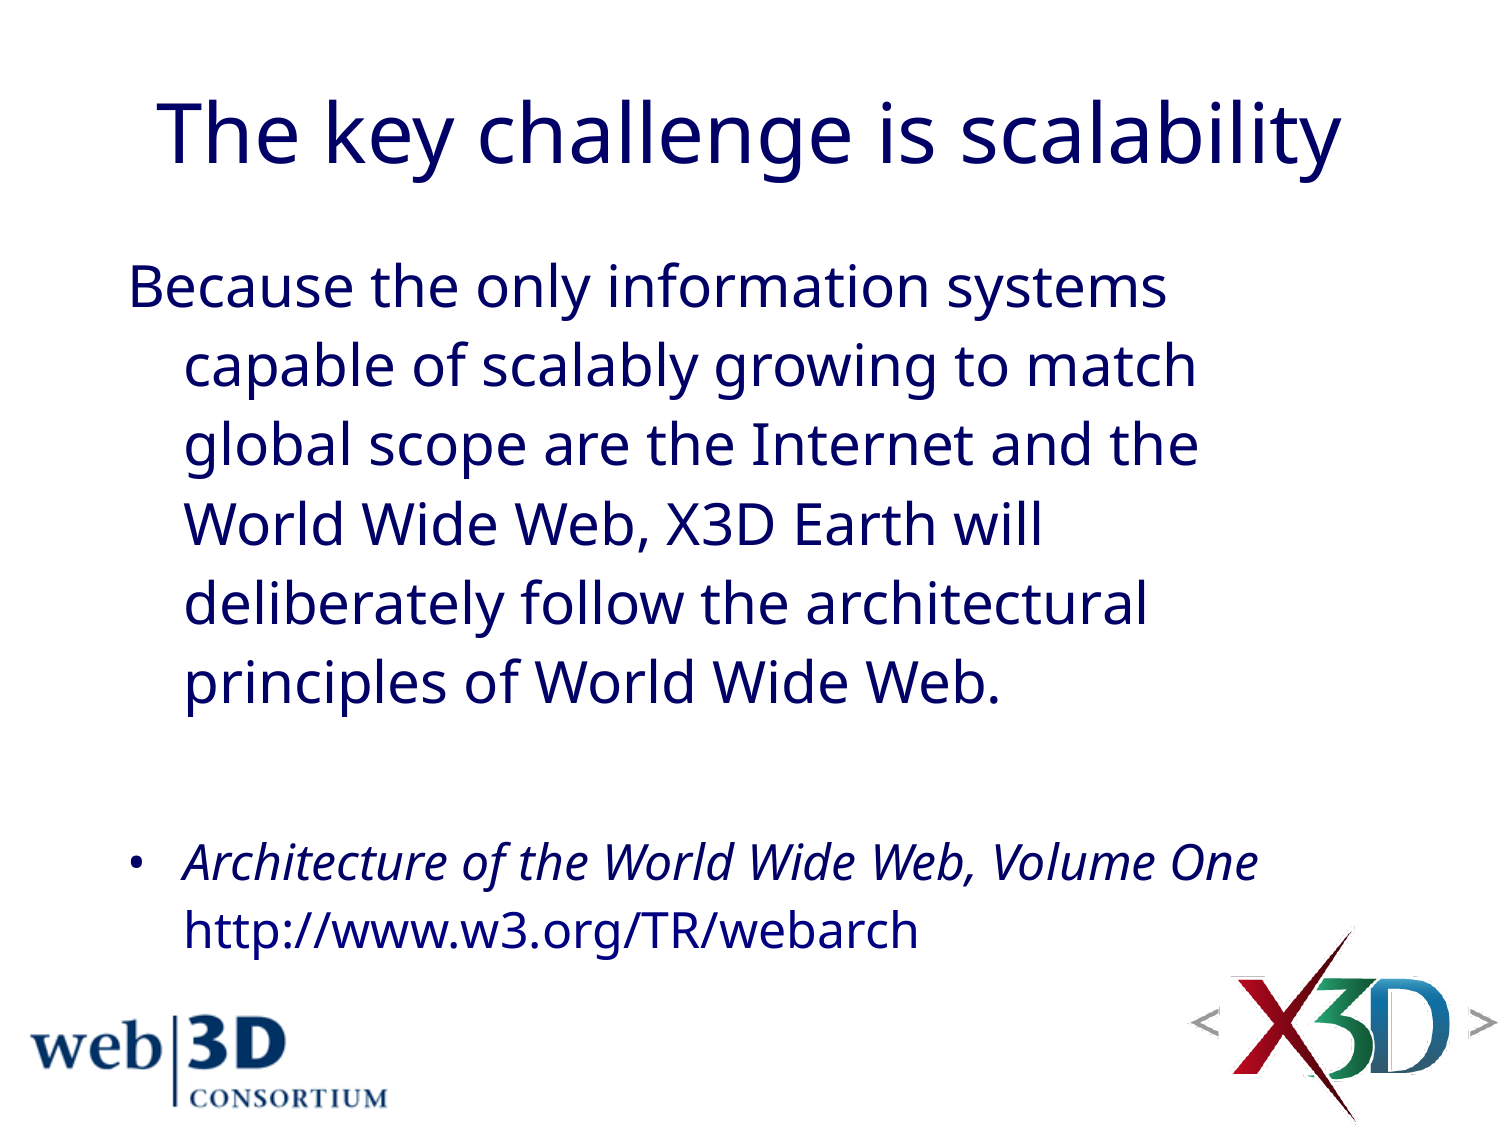

# The key challenge is scalability
Because the only information systems capable of scalably growing to match global scope are the Internet and the World Wide Web, X3D Earth will deliberately follow the architectural principles of World Wide Web.
Architecture of the World Wide Web, Volume One http://www.w3.org/TR/webarch